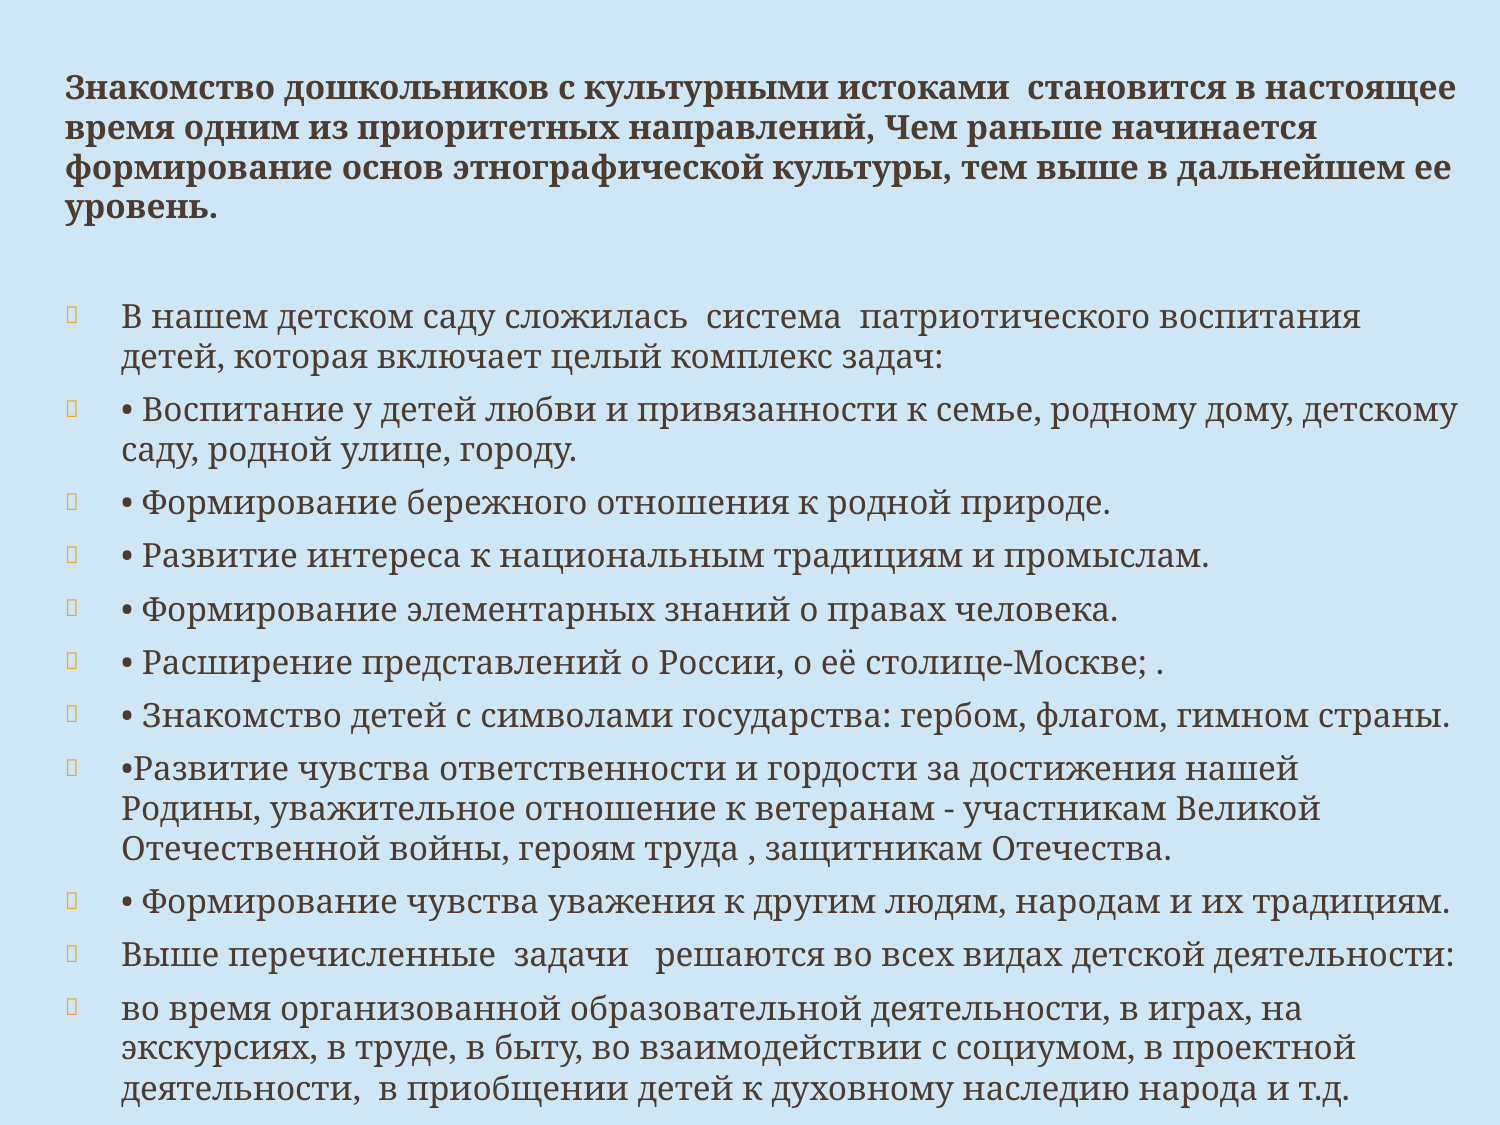

# Знакомство дошкольников с культурными истоками  становится в настоящее время одним из приоритетных направлений, Чем раньше начинается формирование основ этнографической культуры, тем выше в дальнейшем ее уровень.
В нашем детском саду сложилась  система  патриотического воспитания детей, которая включает целый комплекс задач:
• Воспитание у детей любви и привязанности к семье, родному дому, детскому саду, родной улице, городу.
• Формирование бережного отношения к родной природе.
• Развитие интереса к национальным традициям и промыслам.
• Формирование элементарных знаний о правах человека.
• Расширение представлений о России, о её столице-Москве; .
• Знакомство детей с символами государства: гербом, флагом, гимном страны.
•Развитие чувства ответственности и гордости за достижения нашей Родины, уважительное отношение к ветеранам - участникам Великой Отечественной войны, героям труда , защитникам Отечества.
• Формирование чувства уважения к другим людям, народам и их традициям.
Выше перечисленные  задачи  решаются во всех видах детской деятельности:
во время организованной образовательной деятельности, в играх, на экскурсиях, в труде, в быту, во взаимодействии с социумом, в проектной деятельности, в приобщении детей к духовному наследию народа и т.д.